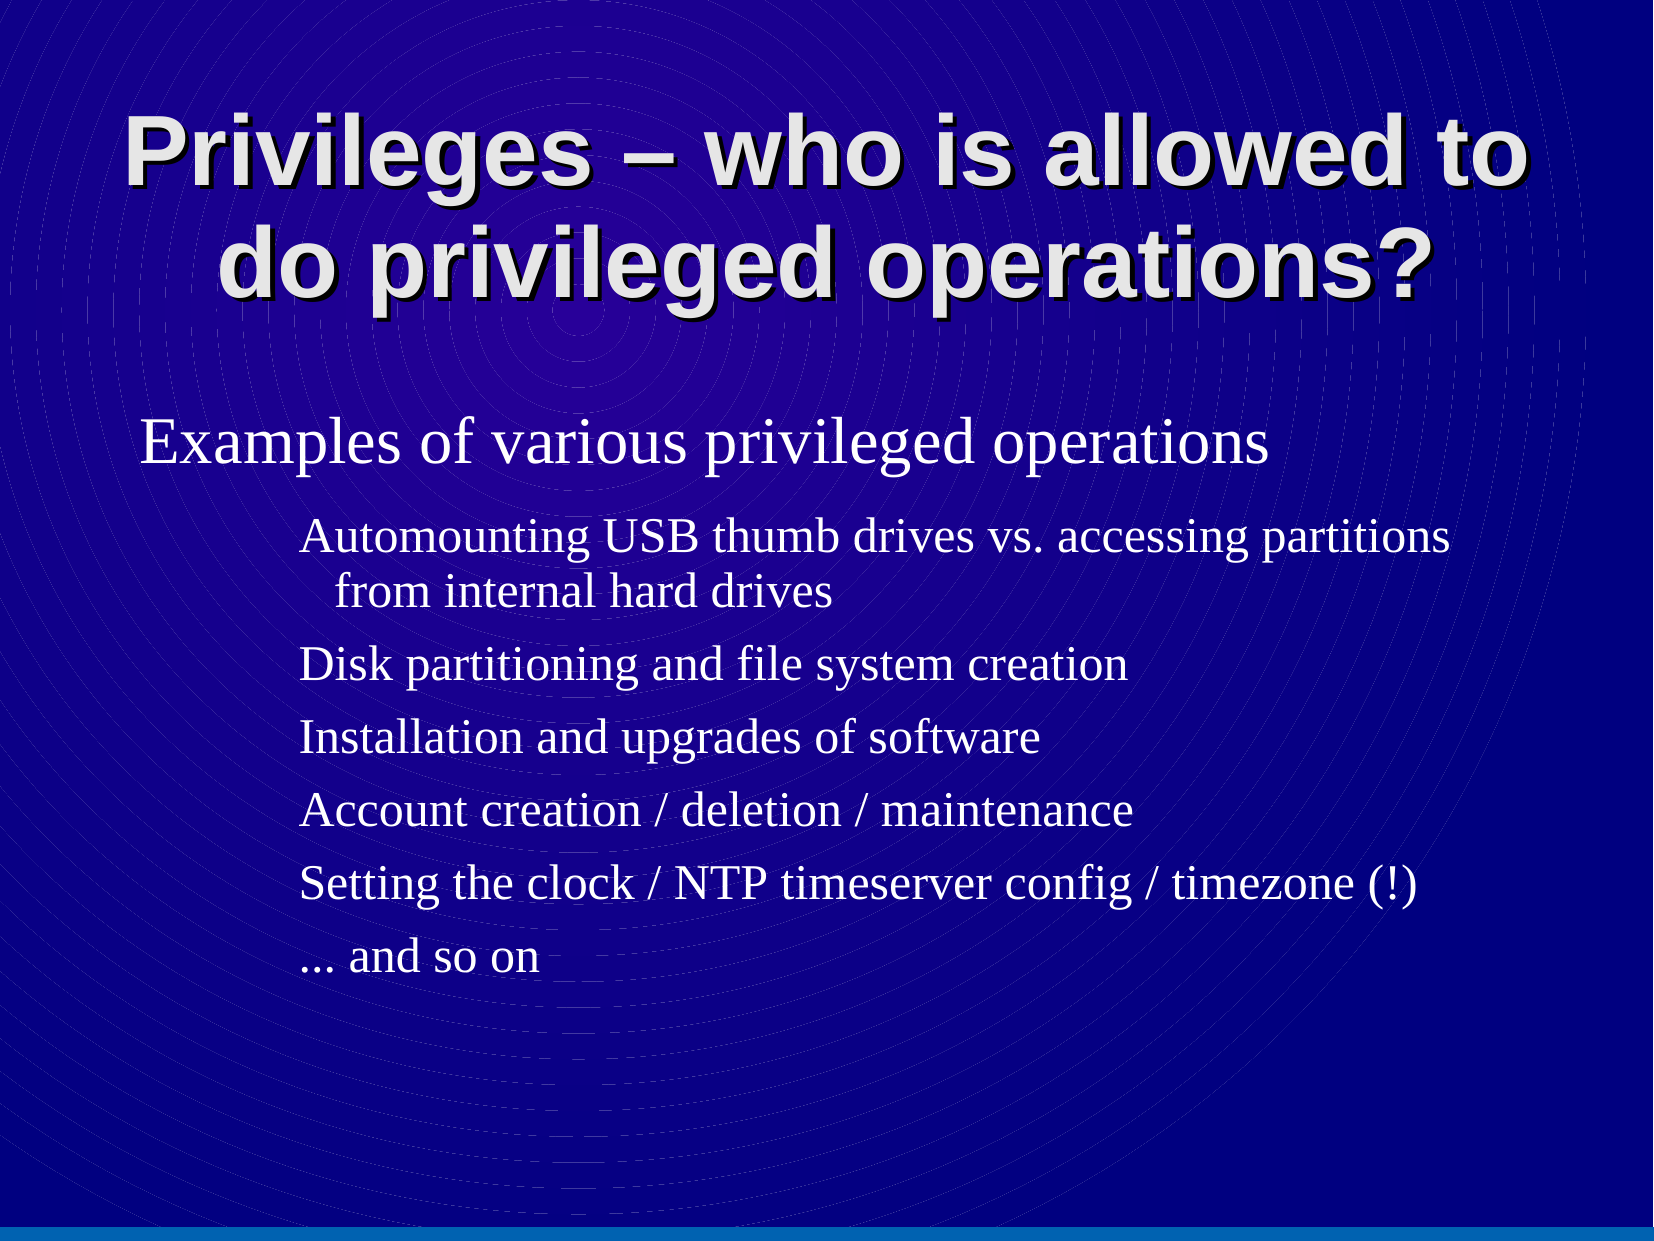

# Privileges – who is allowed to do privileged operations?
Examples of various privileged operations
Automounting USB thumb drives vs. accessing partitions from internal hard drives
Disk partitioning and file system creation
Installation and upgrades of software
Account creation / deletion / maintenance
Setting the clock / NTP timeserver config / timezone (!)
... and so on